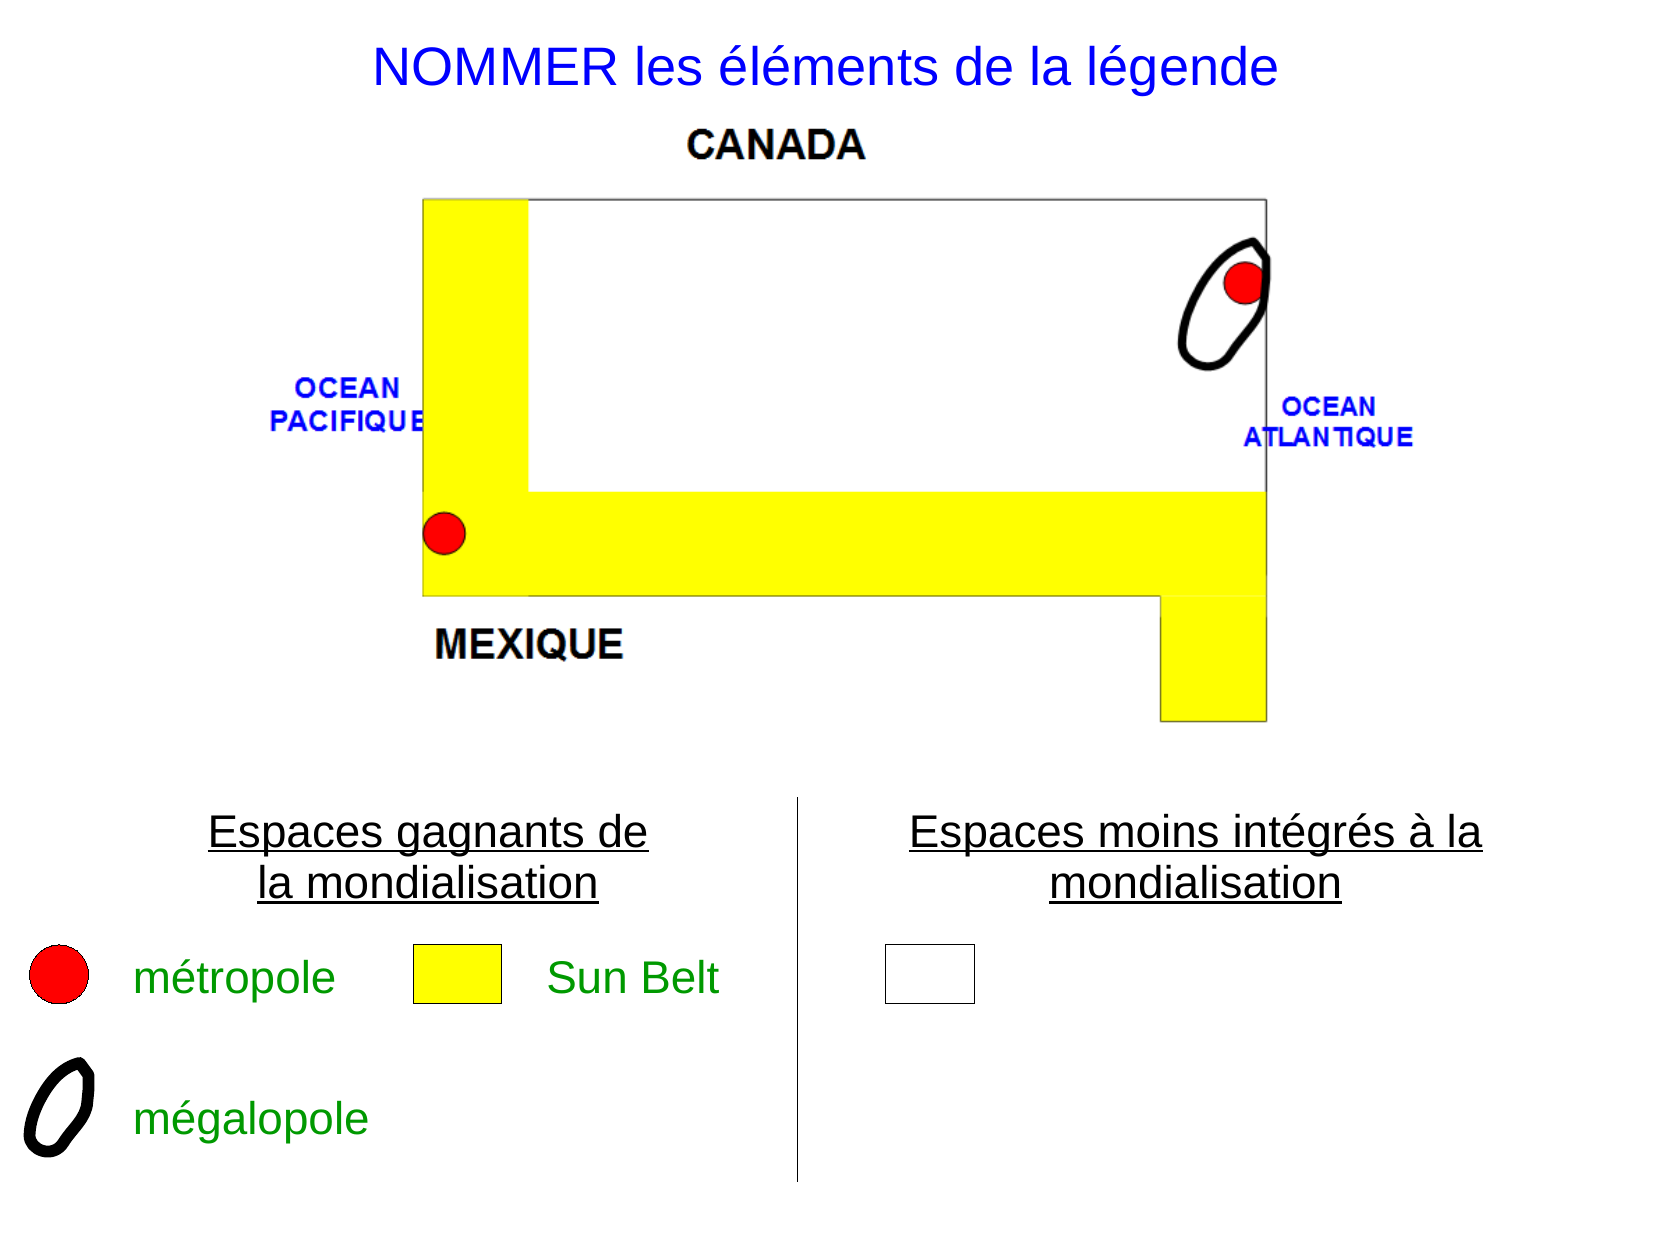

NOMMER les éléments de la légende
Espaces gagnants de la mondialisation
Espaces moins intégrés à la mondialisation
métropole
Sun Belt
mégalopole